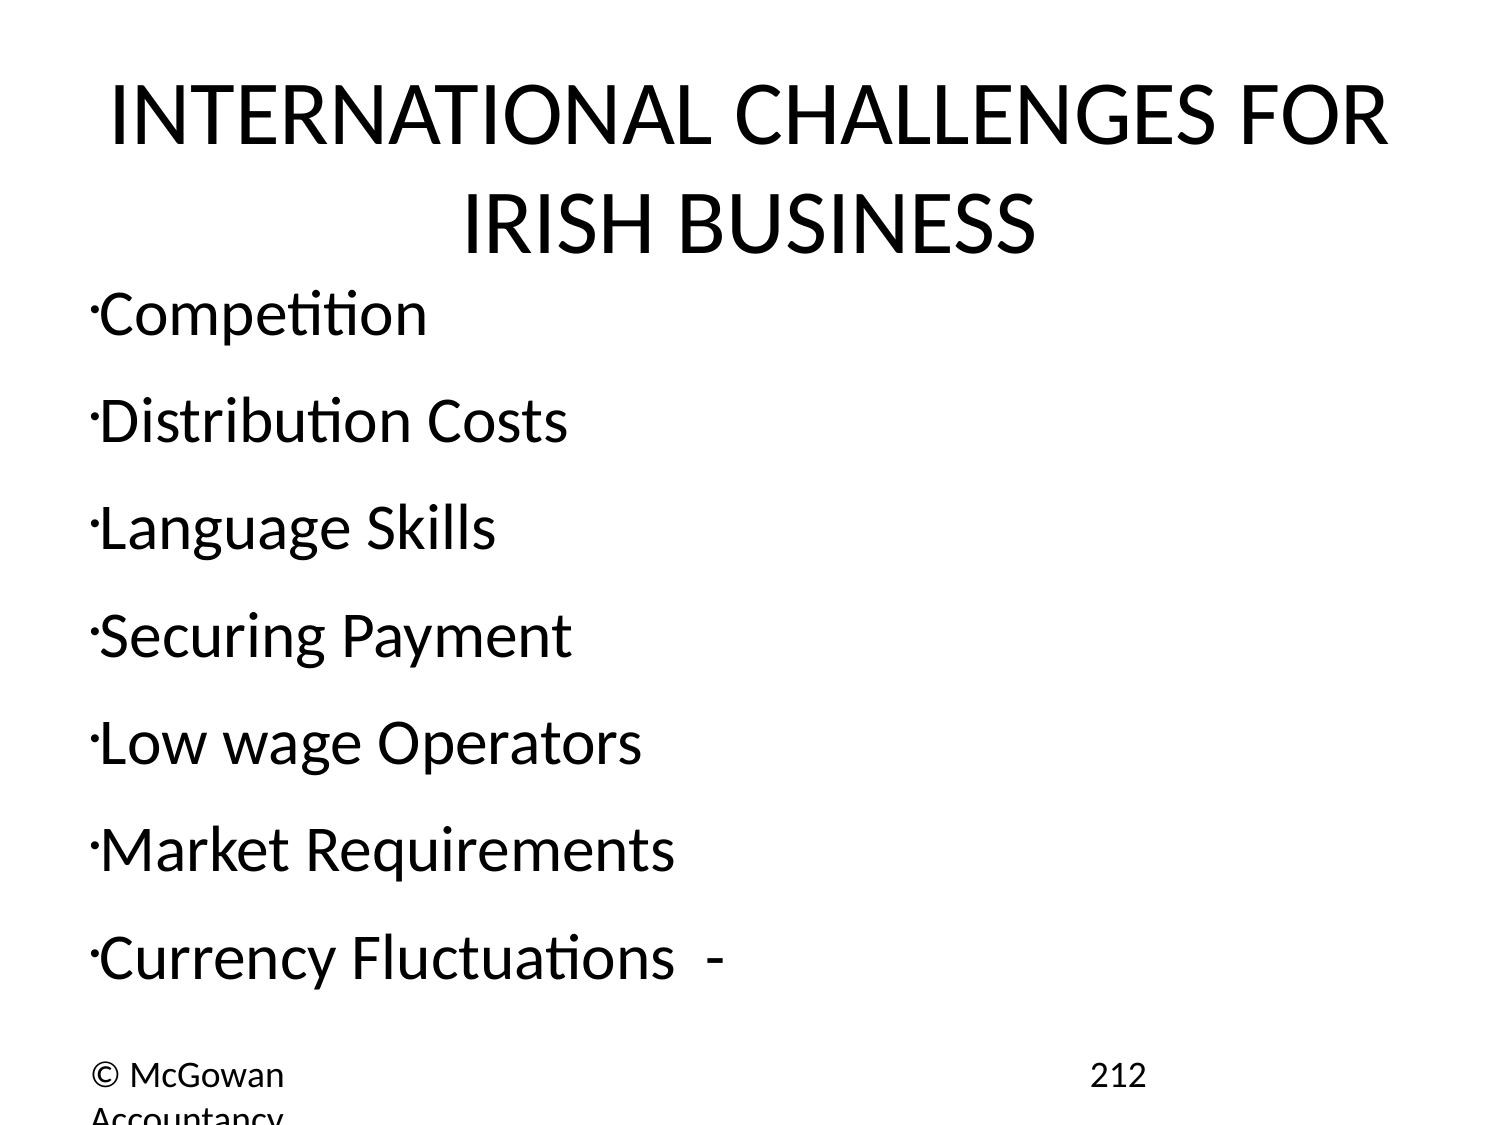

# INTERNATIONAL CHALLENGES FOR IRISH BUSINESS
Competition
Distribution Costs
Language Skills
Securing Payment
Low wage Operators
Market Requirements
Currency Fluctuations -
© McGowan Accountancy Services
212